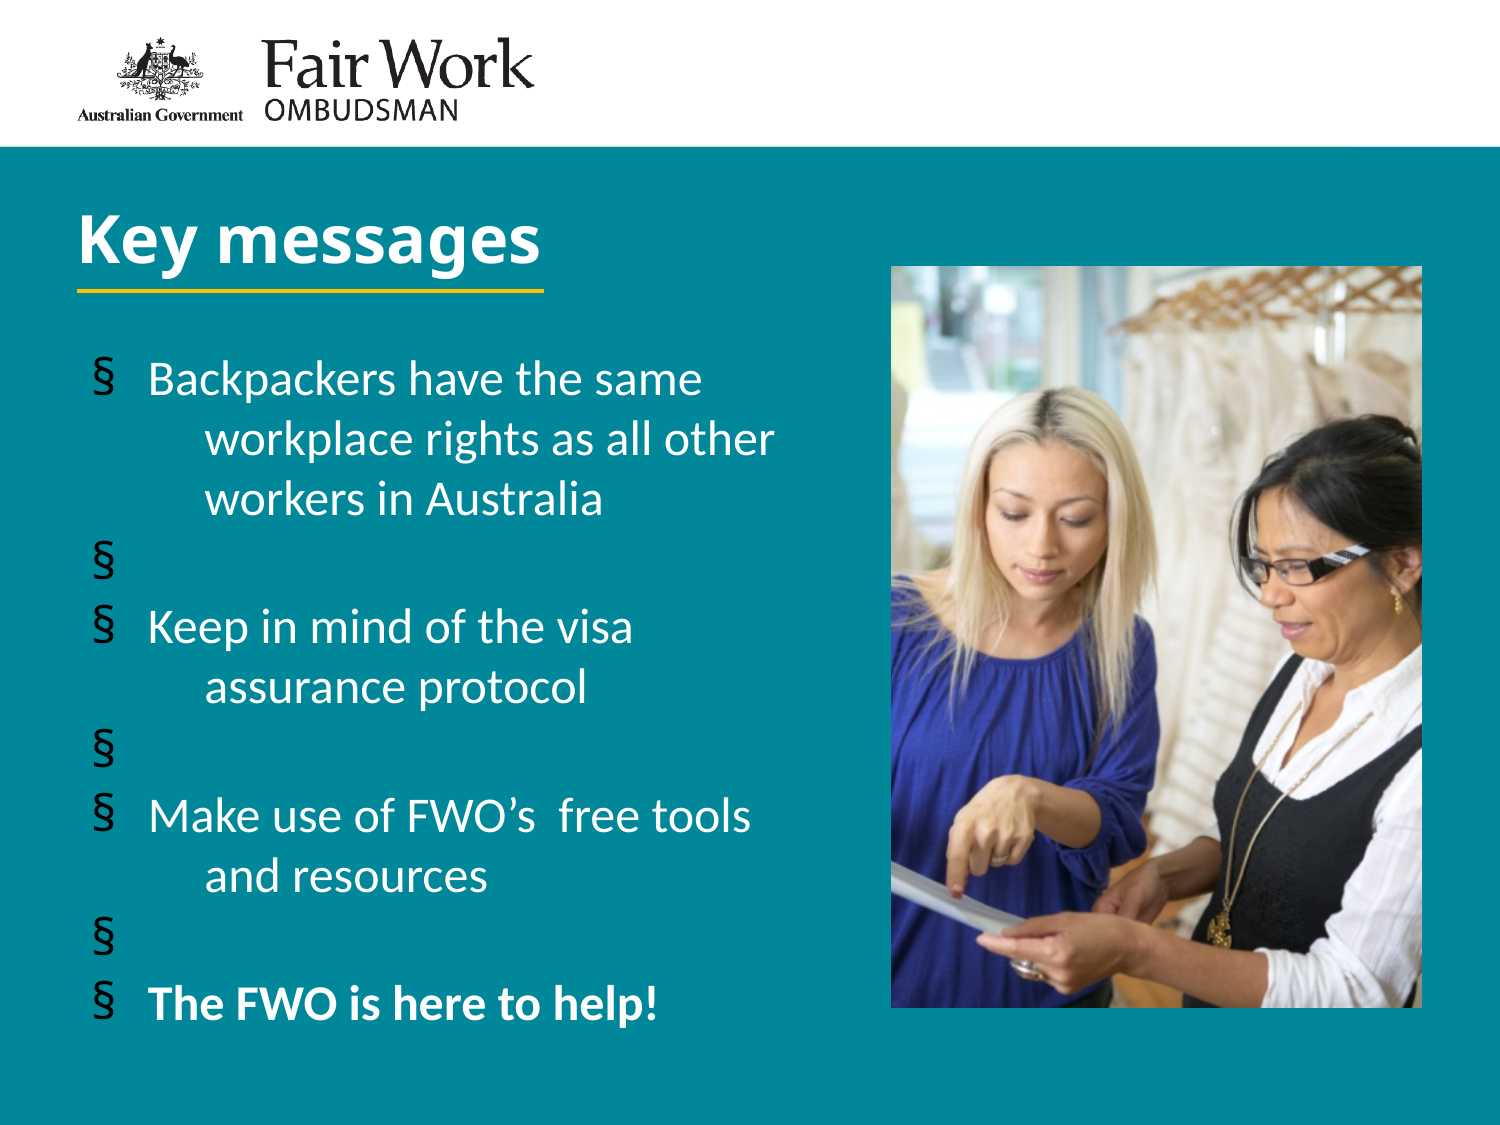

# Key messages
Backpackers have the same workplace rights as all other workers in Australia
Keep in mind of the visa assurance protocol
Make use of FWO’s free tools and resources
The FWO is here to help!